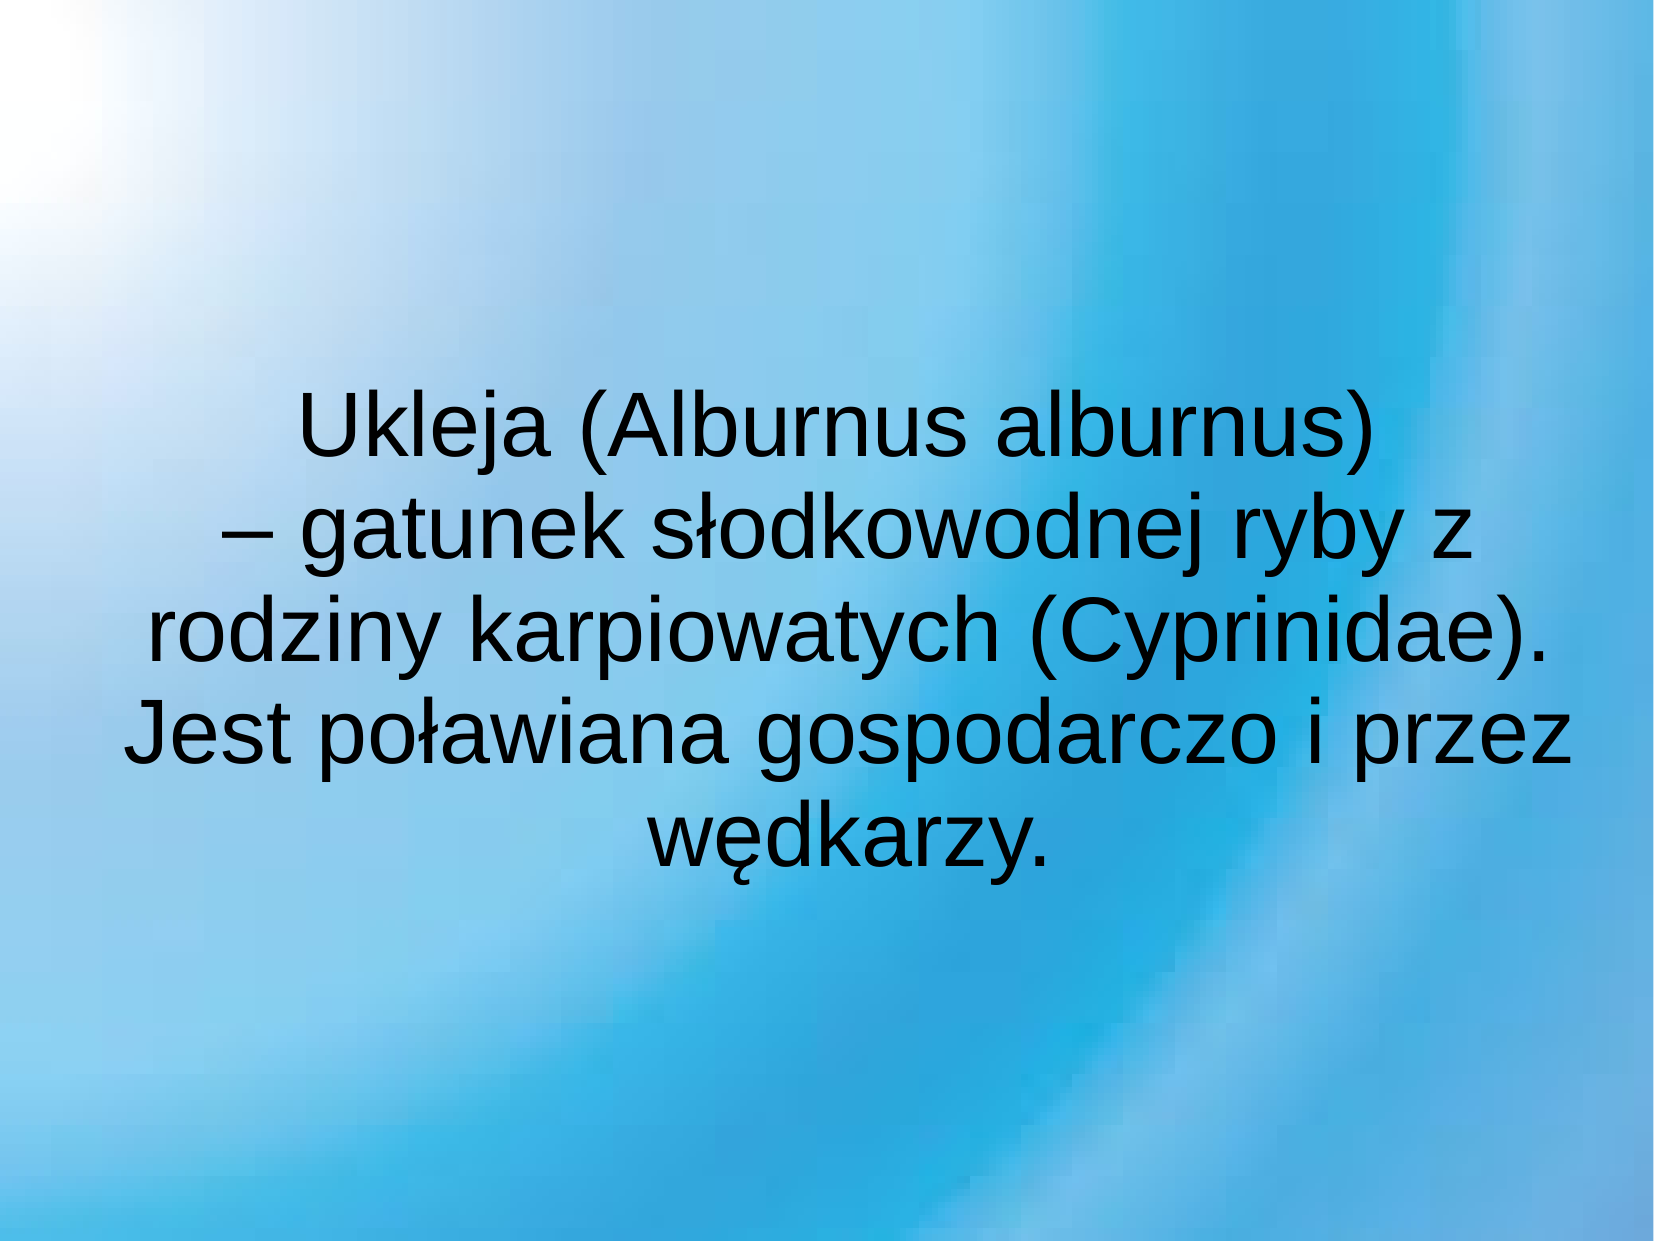

# Ukleja (Alburnus alburnus) – gatunek słodkowodnej ryby z rodziny karpiowatych (Cyprinidae). Jest poławiana gospodarczo i przez wędkarzy.